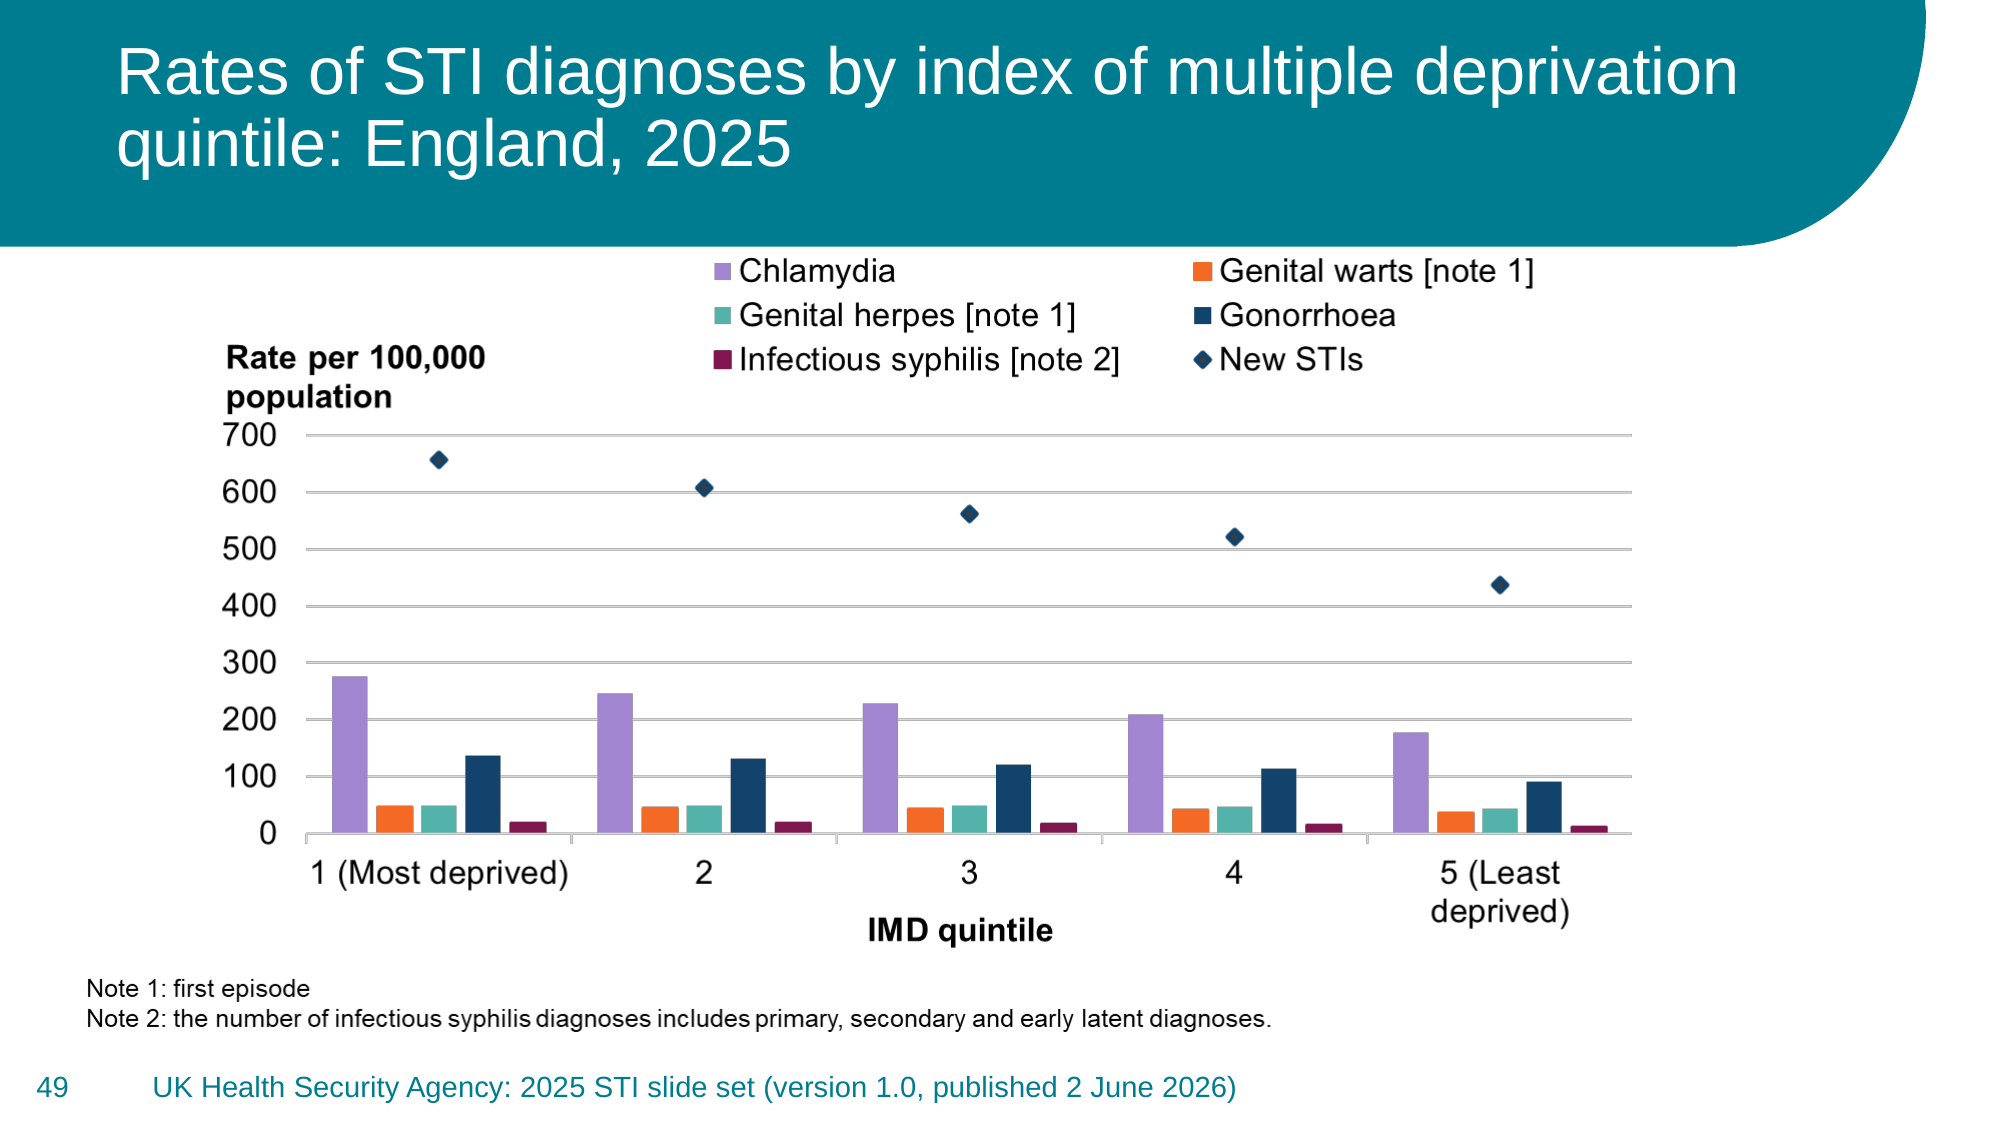

# Rates of STI diagnoses by index of multiple deprivation quintile: England, 2025
49
UK Health Security Agency: 2025 STI slide set (version 1.0, published 2 June 2026)